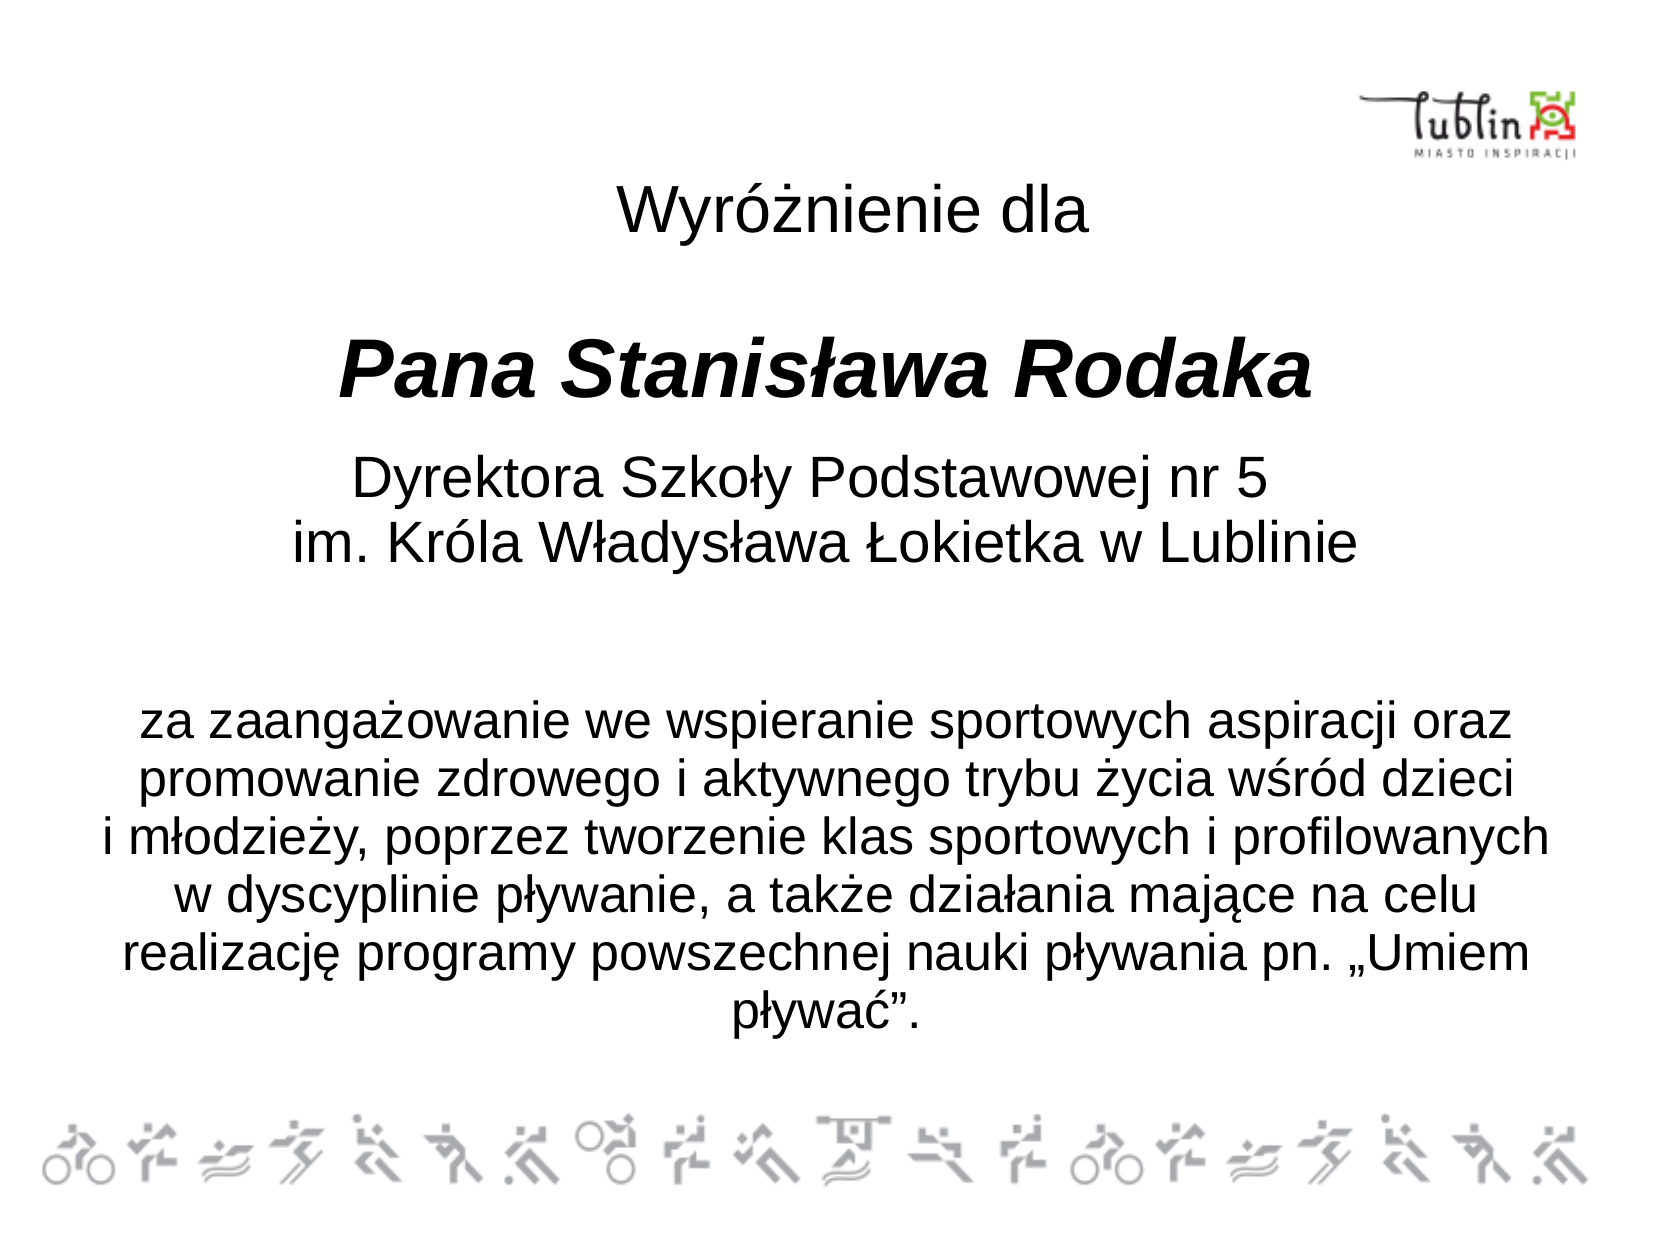

# Wyróżnienie dla
Pana Stanisława Rodaka
Dyrektora Szkoły Podstawowej nr 5
im. Króla Władysława Łokietka w Lublinie
za zaangażowanie we wspieranie sportowych aspiracji oraz promowanie zdrowego i aktywnego trybu życia wśród dzieci
i młodzieży, poprzez tworzenie klas sportowych i profilowanych w dyscyplinie pływanie, a także działania mające na celu realizację programy powszechnej nauki pływania pn. „Umiem pływać”.